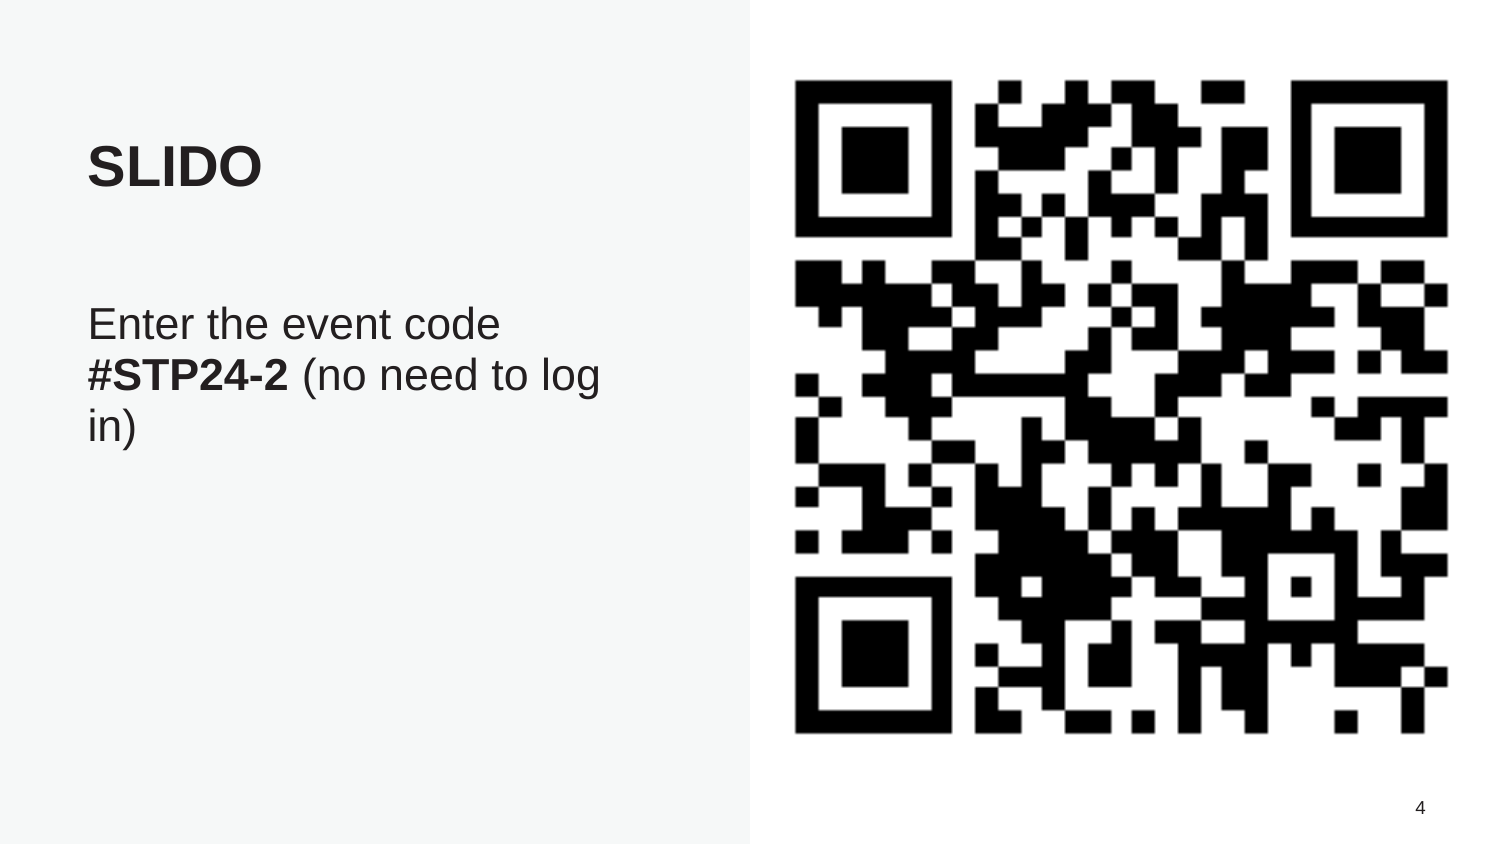

# SLIDO Enter the event code #STP24-2 (no need to log in)